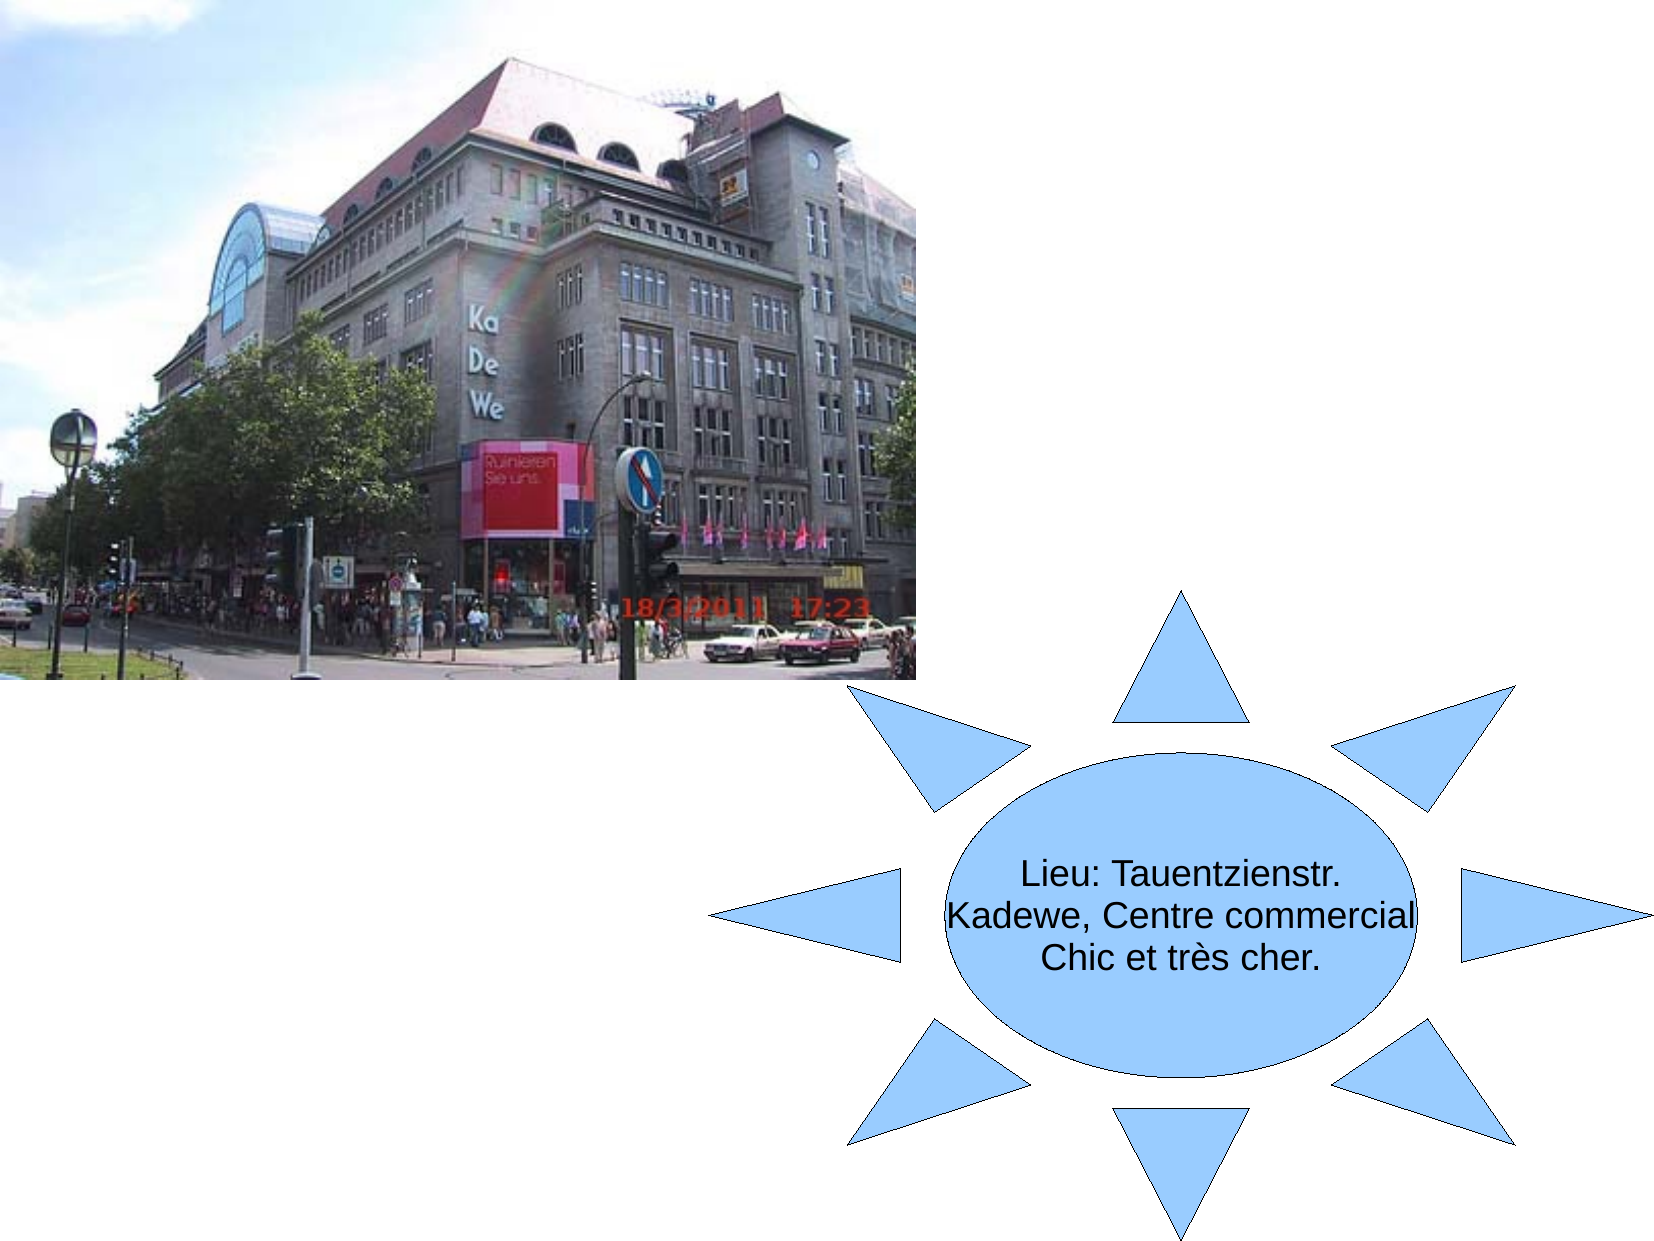

Lieu: Tauentzienstr.
Kadewe, Centre commercial
Chic et très cher.